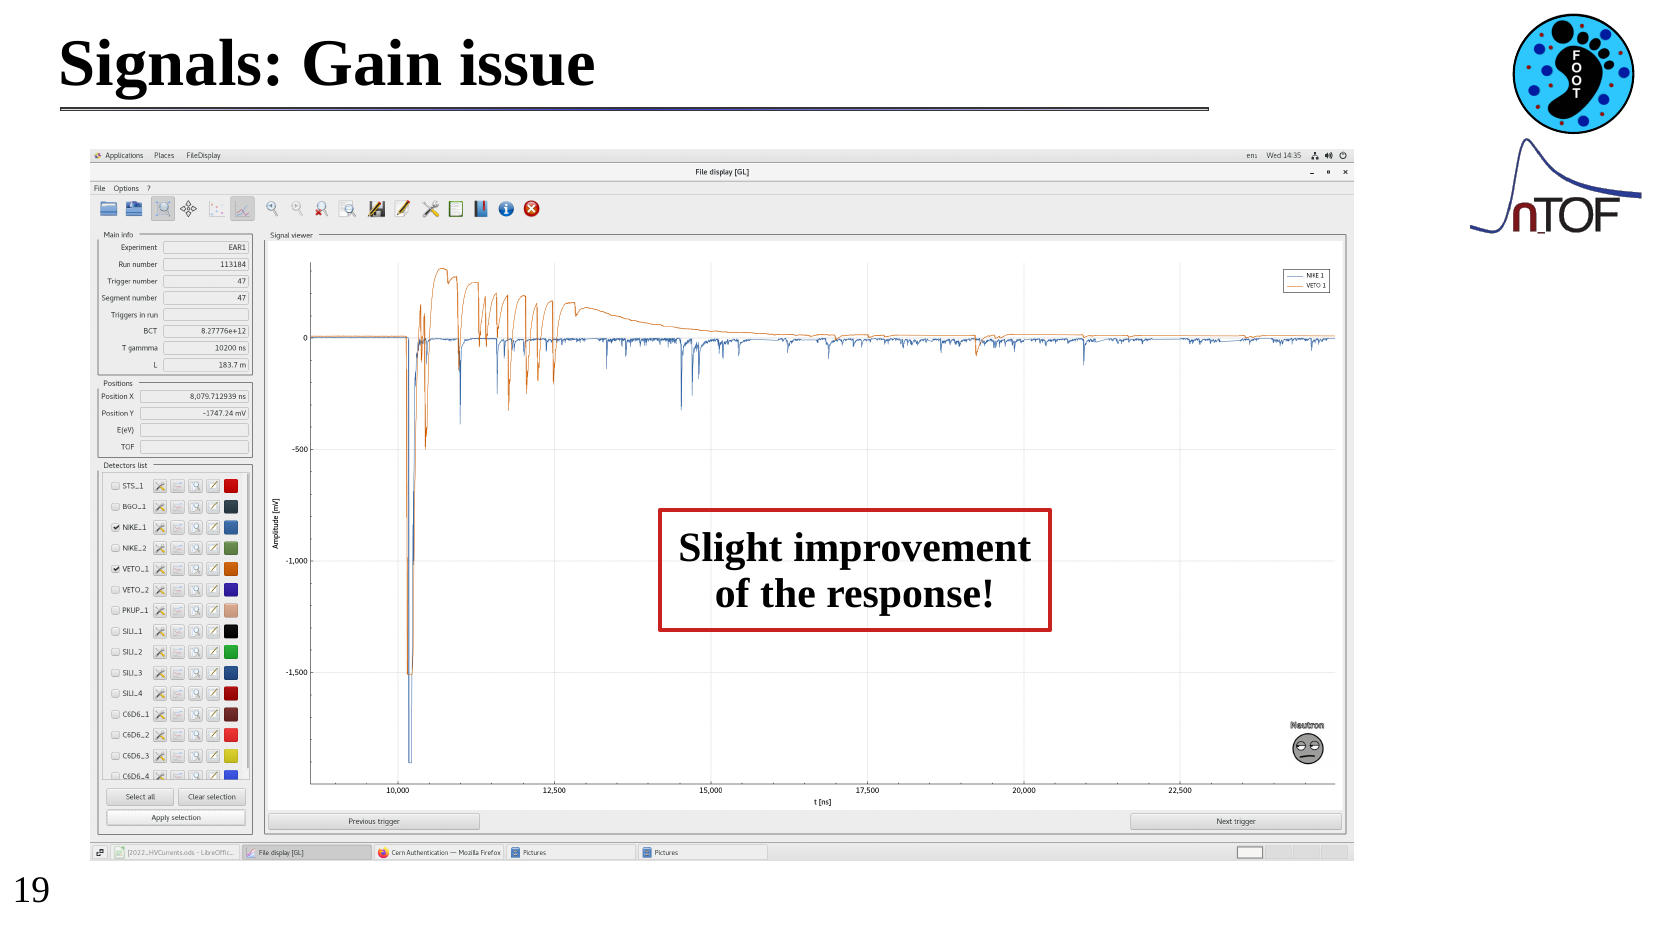

Signals: Gain issue
Slight improvement
of the response!
19